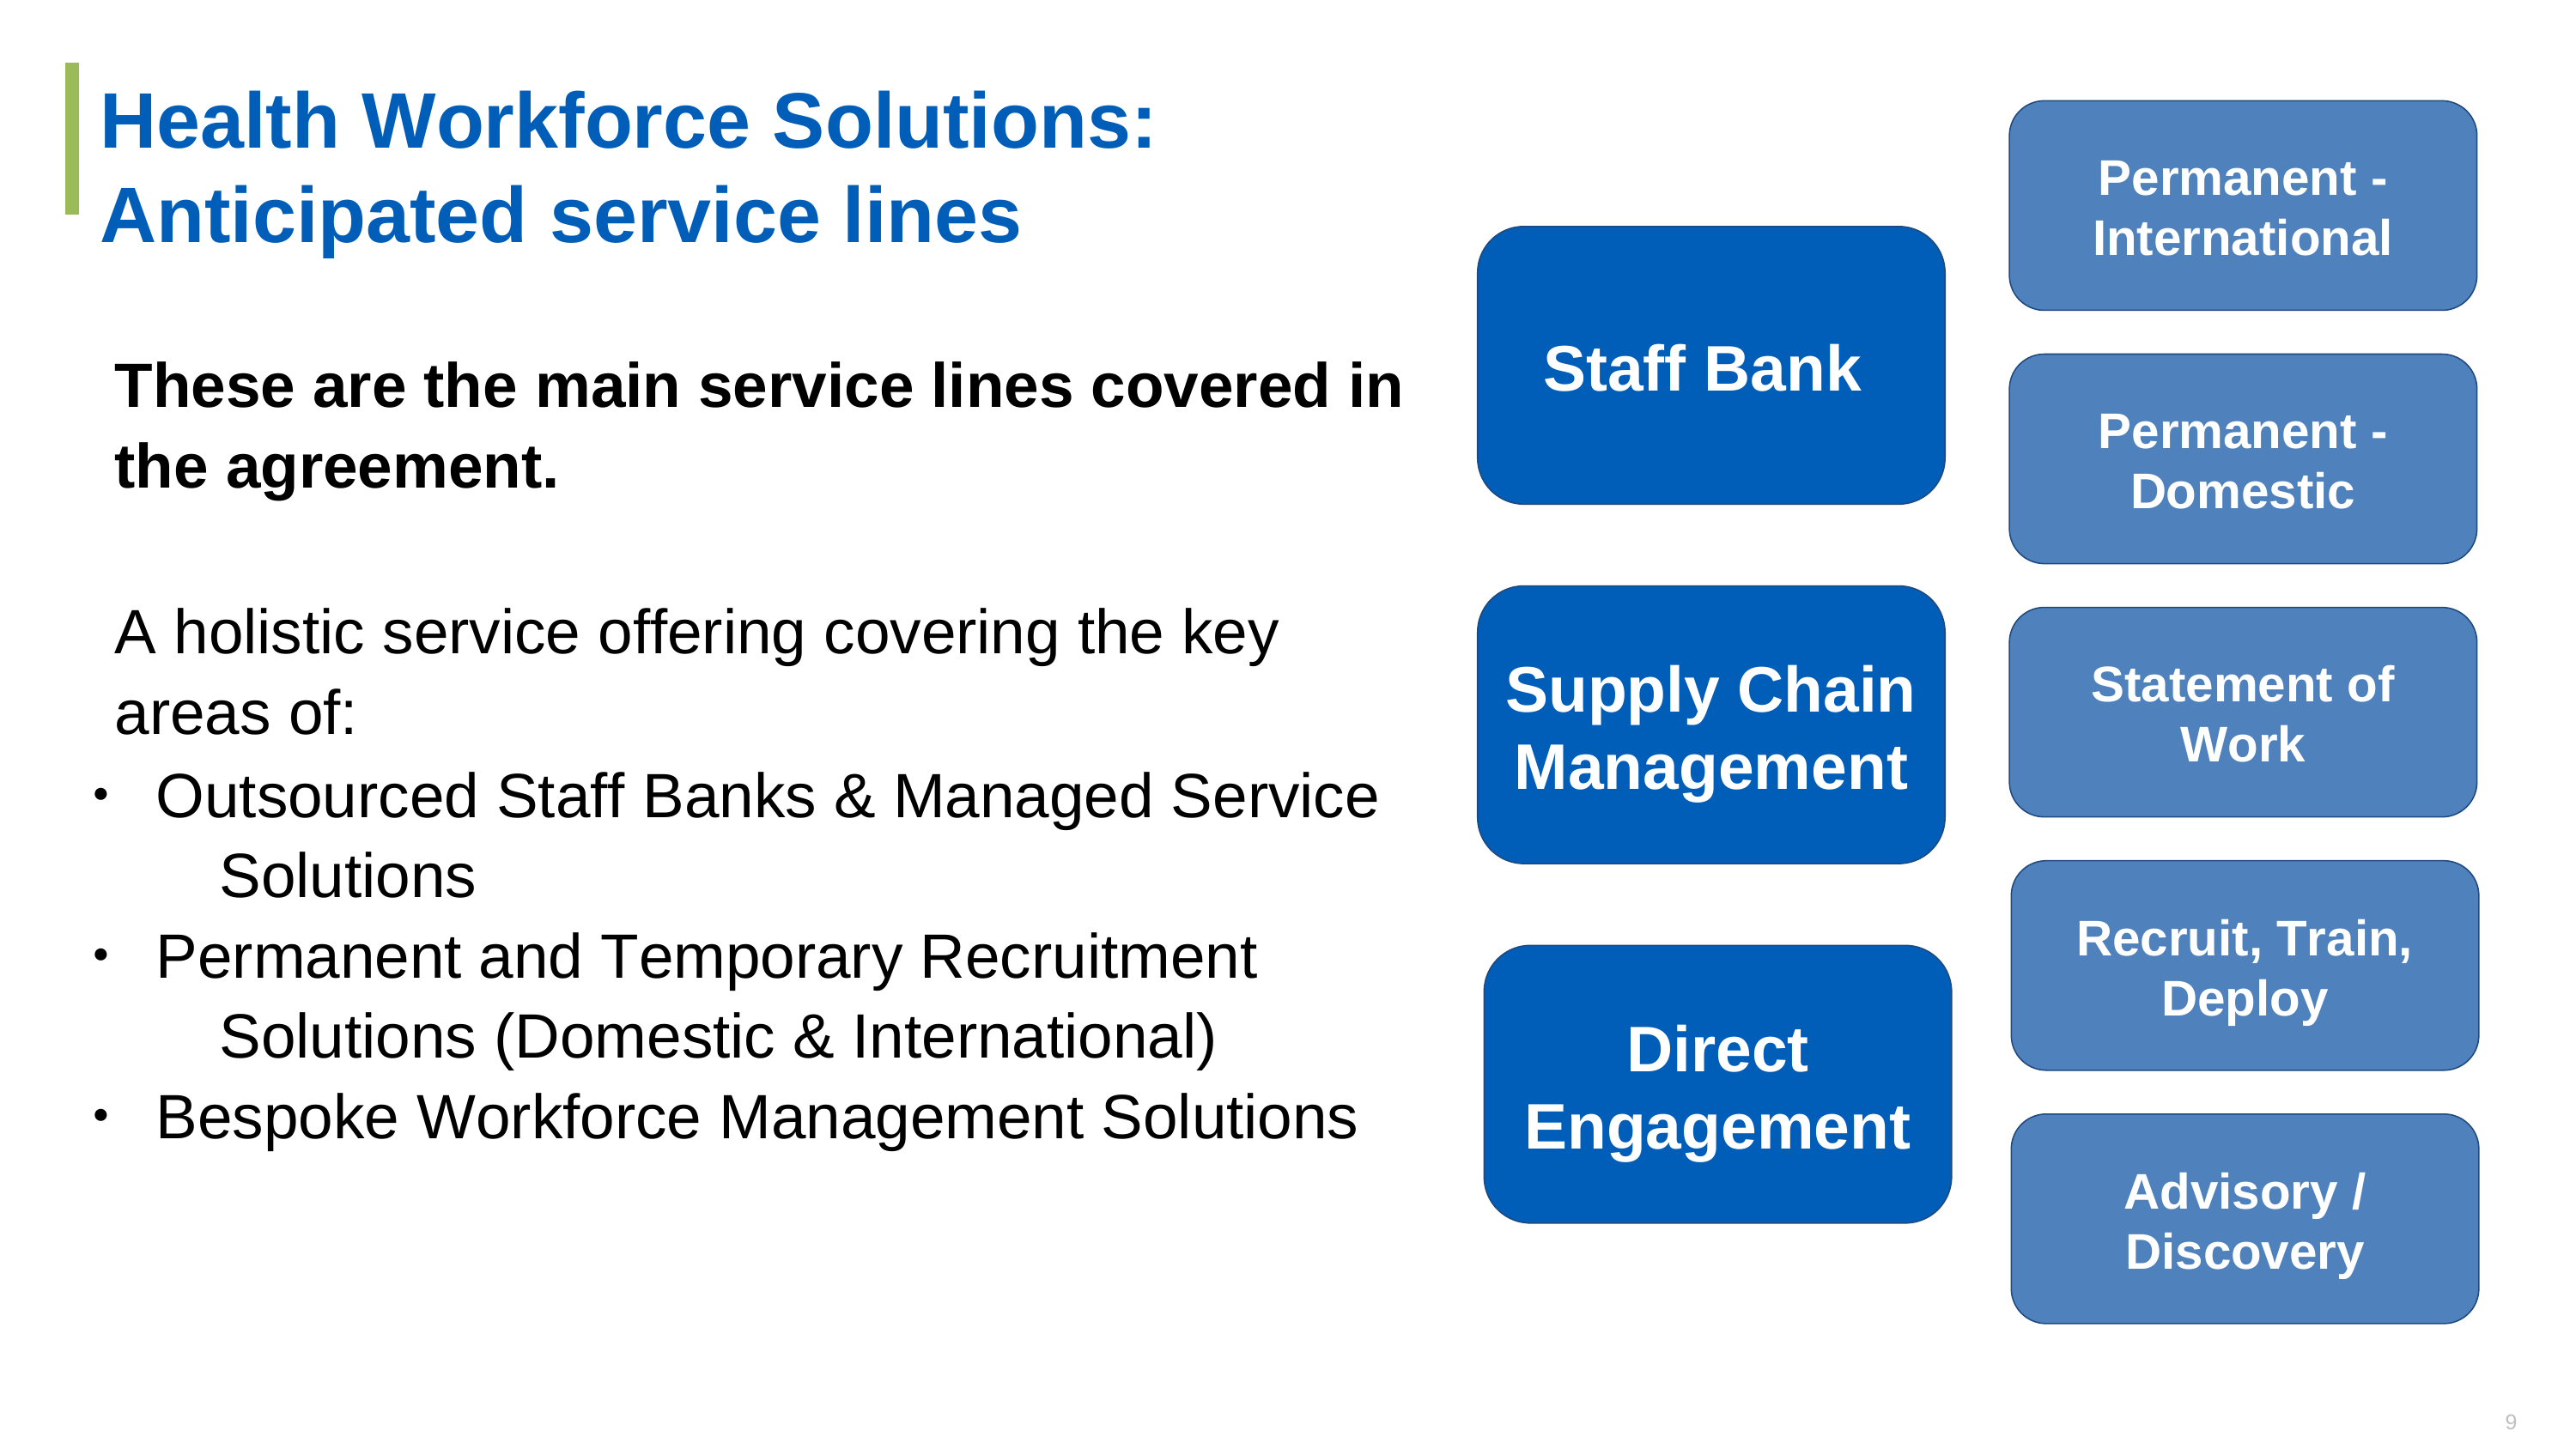

# Health Workforce Solutions: Anticipated service lines
Permanent - International
Staff Bank
These are the main service lines covered in the agreement.
A holistic service offering covering the key areas of:
Outsourced Staff Banks & Managed Service Solutions
Permanent and Temporary Recruitment Solutions (Domestic & International)
Bespoke Workforce Management Solutions
Permanent - Domestic
Supply Chain Management
Statement of Work
Recruit, Train, Deploy
Direct Engagement
Advisory / Discovery